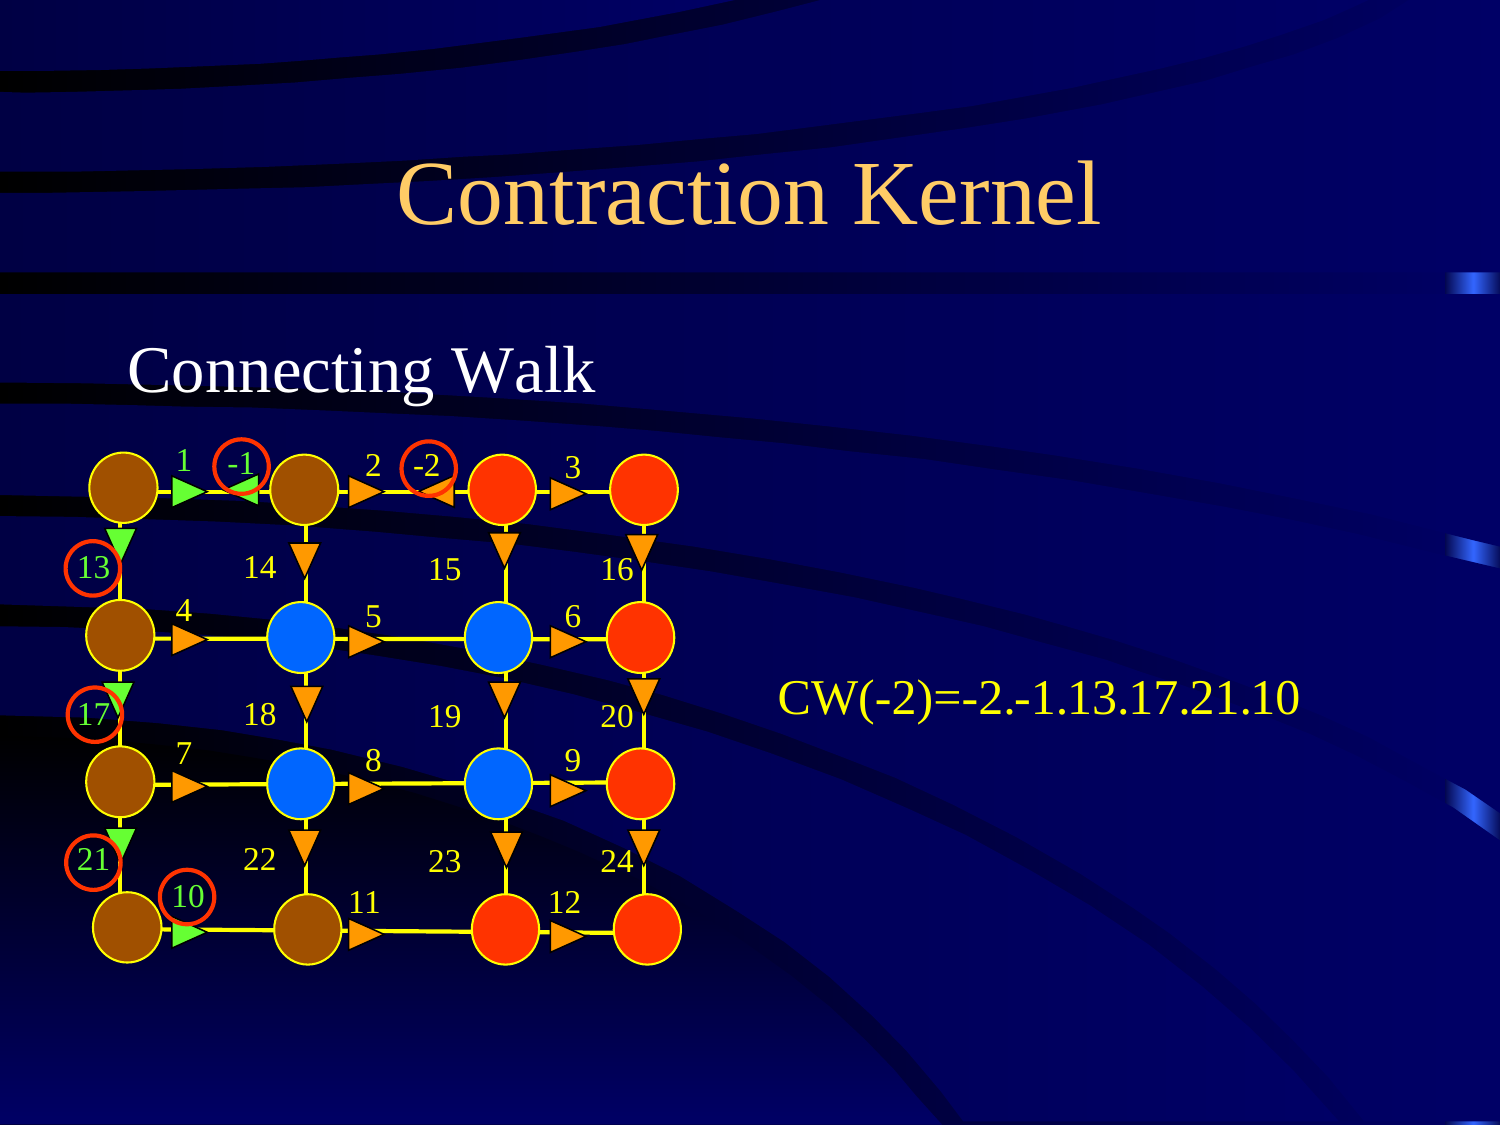

# Contraction Kernel
Connecting Walk
1
-1
2
-2
3
13
14
15
16
4
5
6
CW(-2)=-2.
-1.
13.
17.
21.
10
17
18
19
20
7
8
9
21
22
23
24
10
11
12